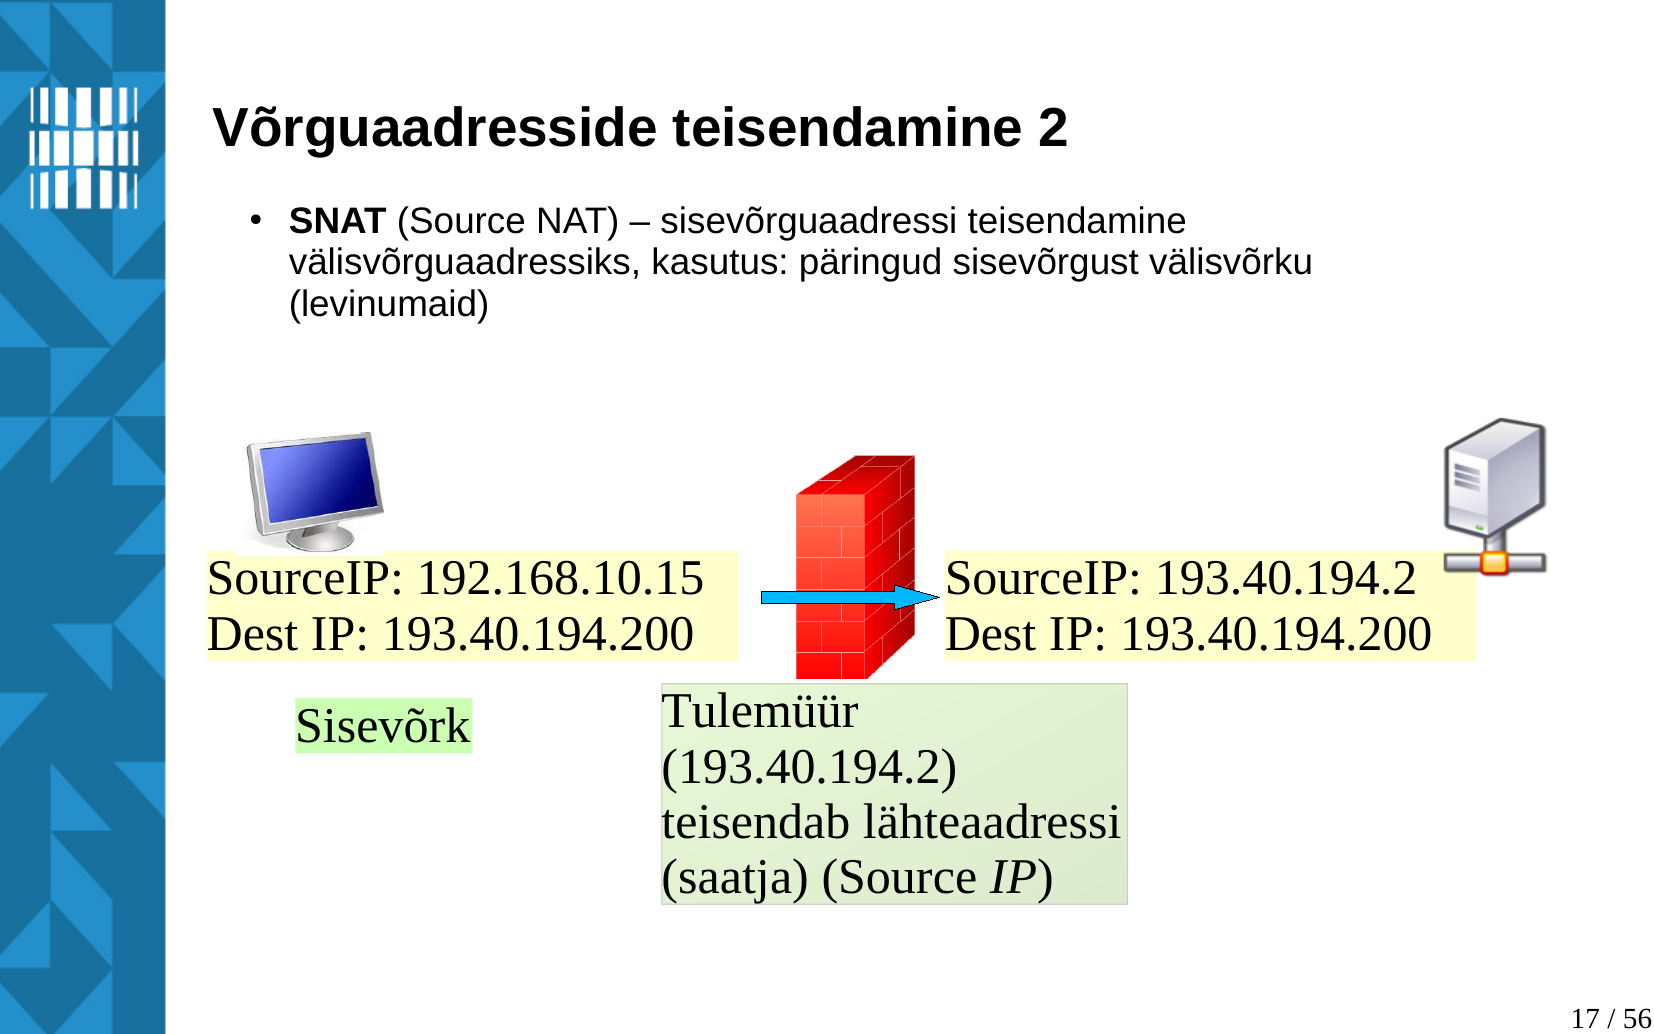

# Võrguaadresside teisendamine 2
SNAT (Source NAT) – sisevõrguaadressi teisendamine välisvõrguaadressiks, kasutus: päringud sisevõrgust välisvõrku (levinumaid)
SourceIP: 192.168.10.15
Dest IP: 193.40.194.200
SourceIP: 193.40.194.2
Dest IP: 193.40.194.200
Tulemüür (193.40.194.2) teisendab lähteaadressi (saatja) (Source IP)
Sisevõrk
17